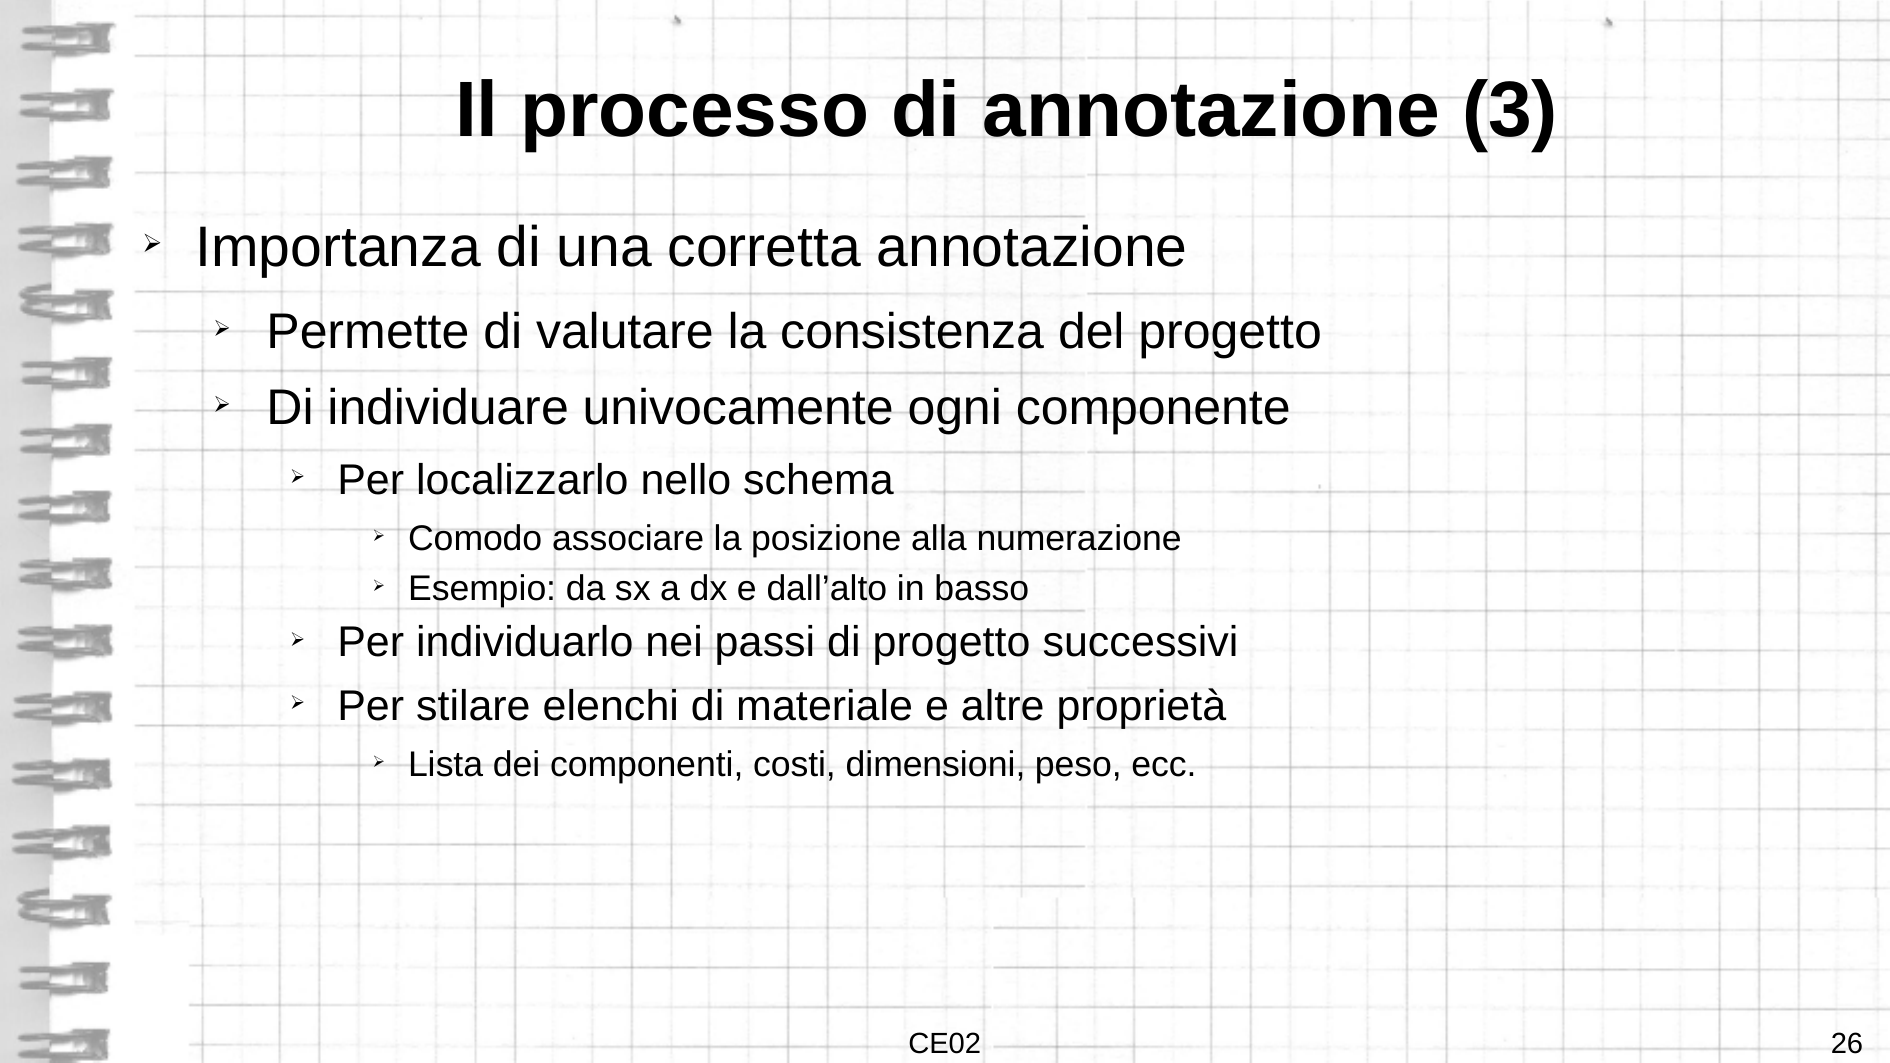

# Il processo di annotazione (3)
Importanza di una corretta annotazione
Permette di valutare la consistenza del progetto
Di individuare univocamente ogni componente
Per localizzarlo nello schema
Comodo associare la posizione alla numerazione
Esempio: da sx a dx e dall’alto in basso
Per individuarlo nei passi di progetto successivi
Per stilare elenchi di materiale e altre proprietà
Lista dei componenti, costi, dimensioni, peso, ecc.
CE02
26